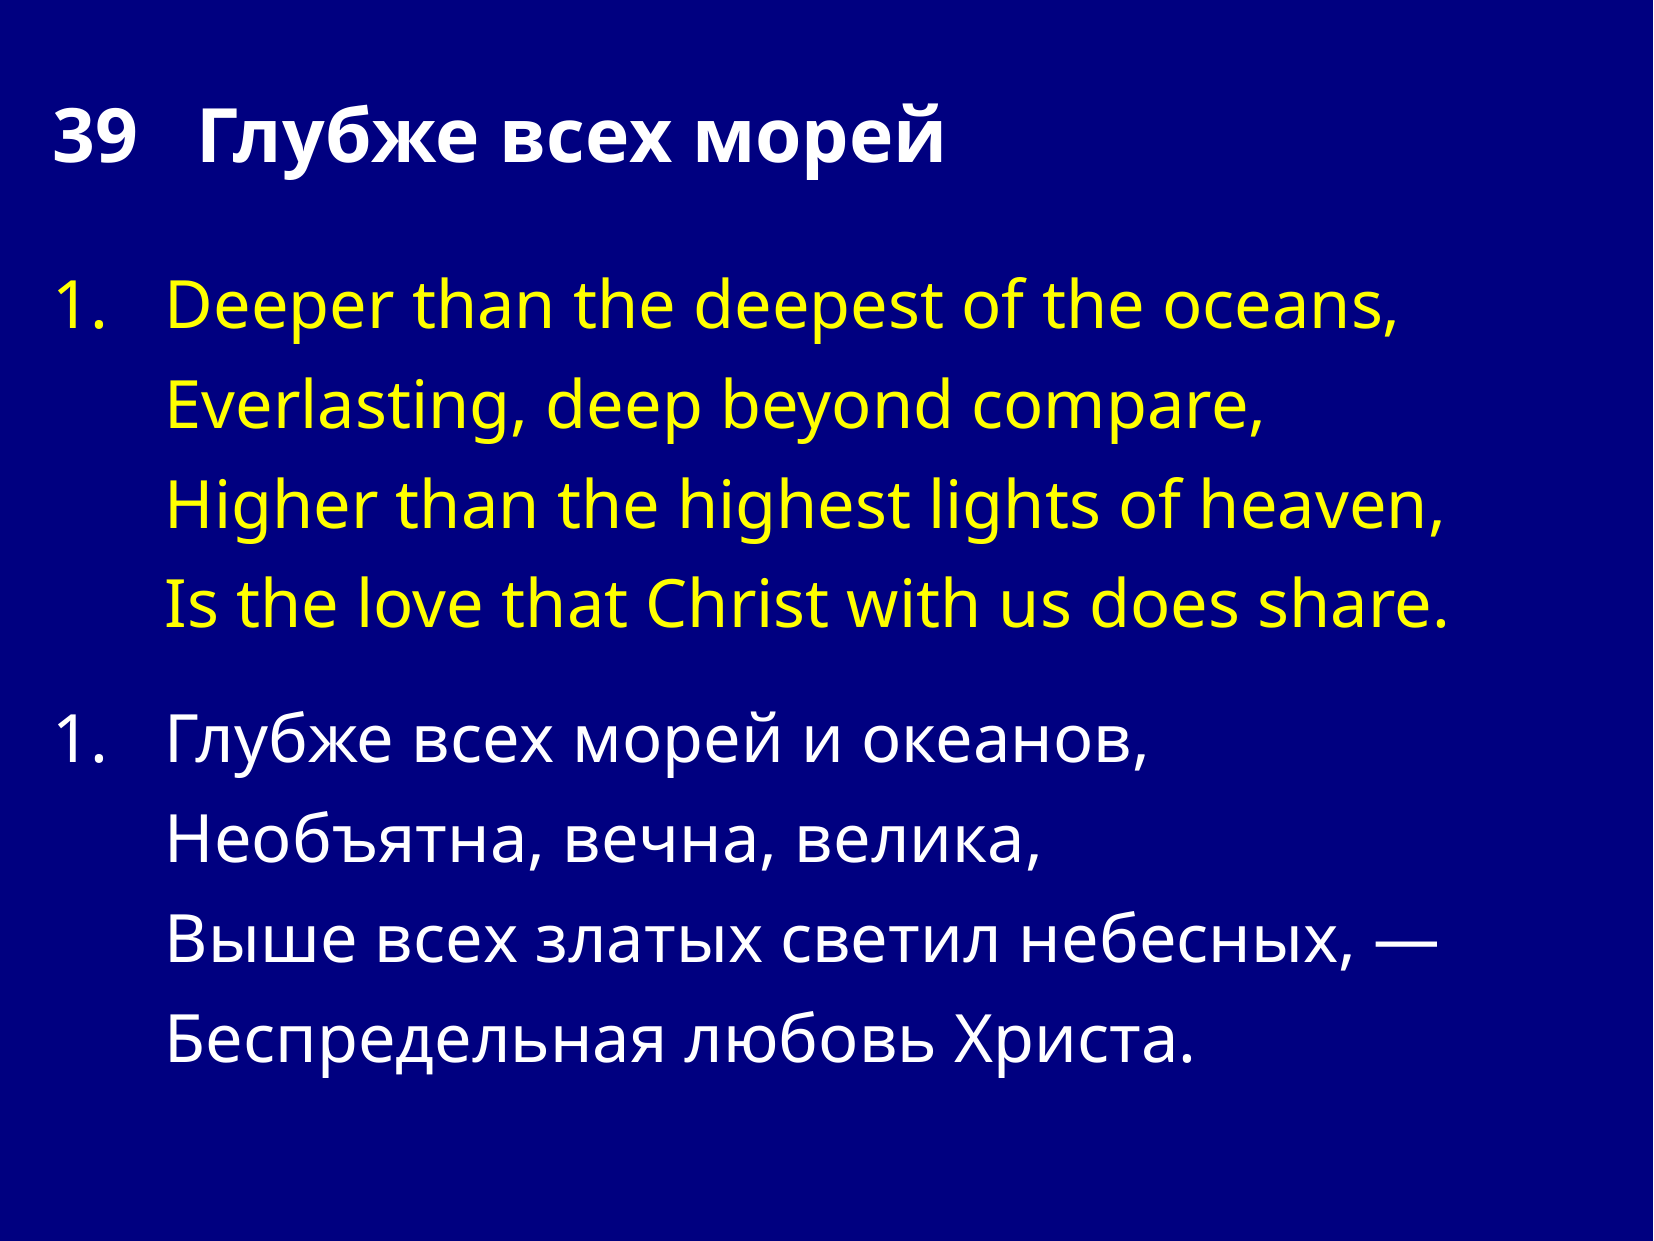

39 Глубже всех морей
1.	Deeper than the deepest of the oceans,
	Everlasting, deep beyond compare,
	Higher than the highest lights of heaven,
	Is the love that Christ with us does share.
1.	Глубже всех морей и океанов,
	Необъятна, вечна, велика,
	Выше всех златых светил небесных, —
	Беспредельная любовь Христа.